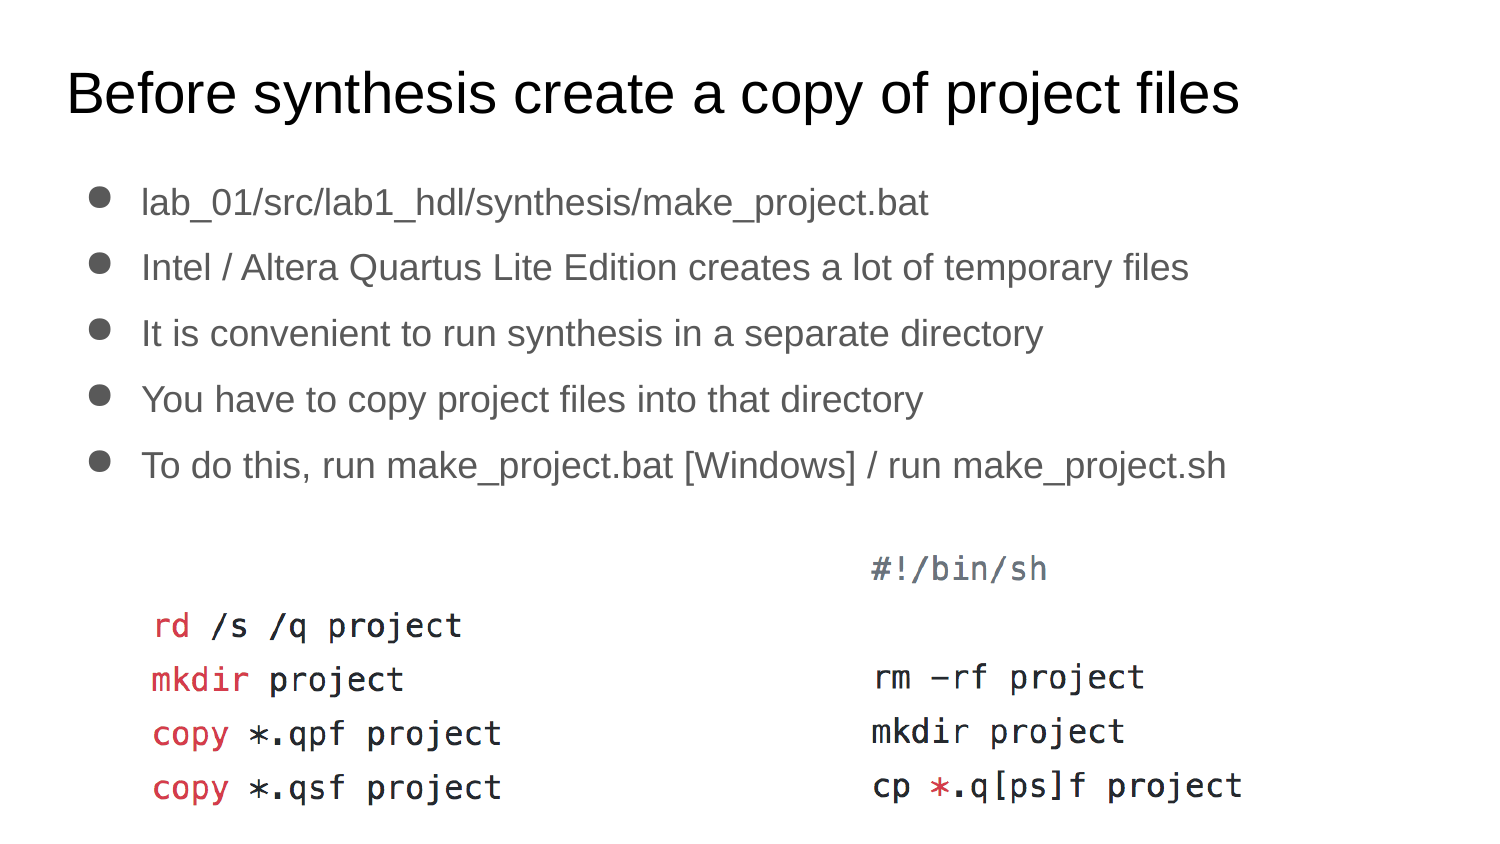

# Before synthesis create a copy of project files
lab_01/src/lab1_hdl/synthesis/make_project.bat
Intel / Altera Quartus Lite Edition creates a lot of temporary files
It is convenient to run synthesis in a separate directory
You have to copy project files into that directory
To do this, run make_project.bat [Windows] / run make_project.sh